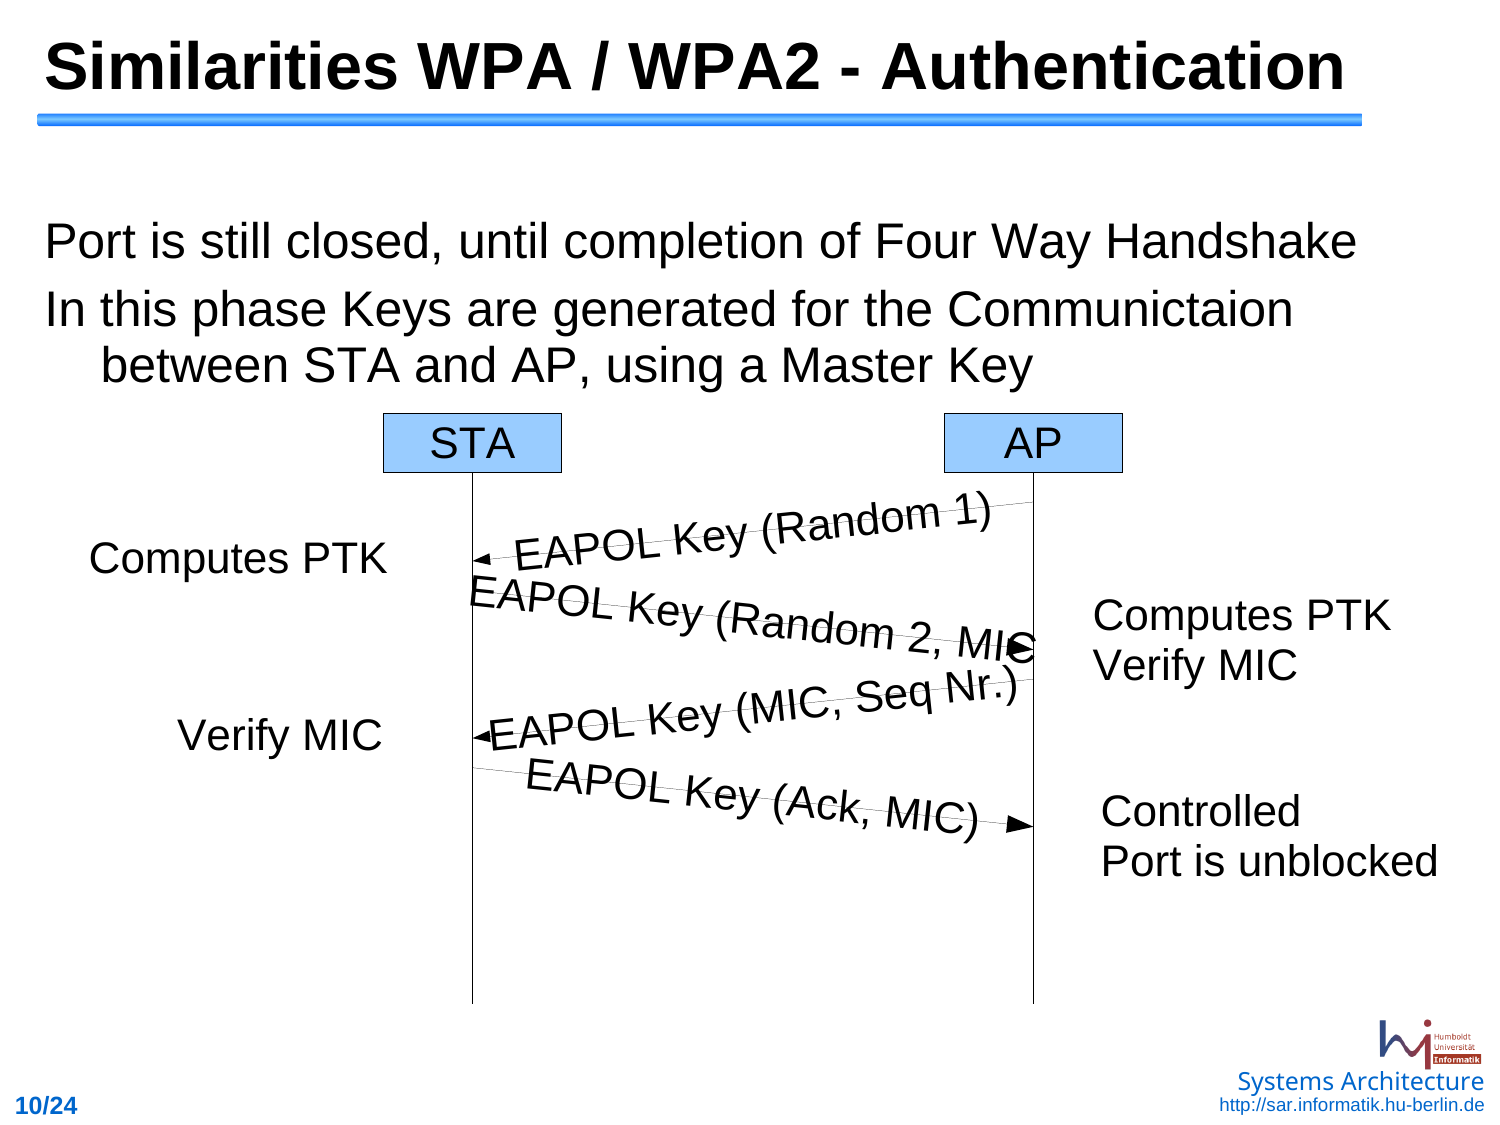

# Similarities WPA / WPA2 - Authentication
Port is still closed, until completion of Four Way Handshake
In this phase Keys are generated for the Communictaion between STA and AP, using a Master Key
STA
AP
EAPOL Key (Random 1)
Computes PTK
EAPOL Key (Random 2, MIC
Computes PTK
Verify MIC
EAPOL Key (MIC, Seq Nr.)
Verify MIC
EAPOL Key (Ack, MIC)
Controlled
Port is unblocked